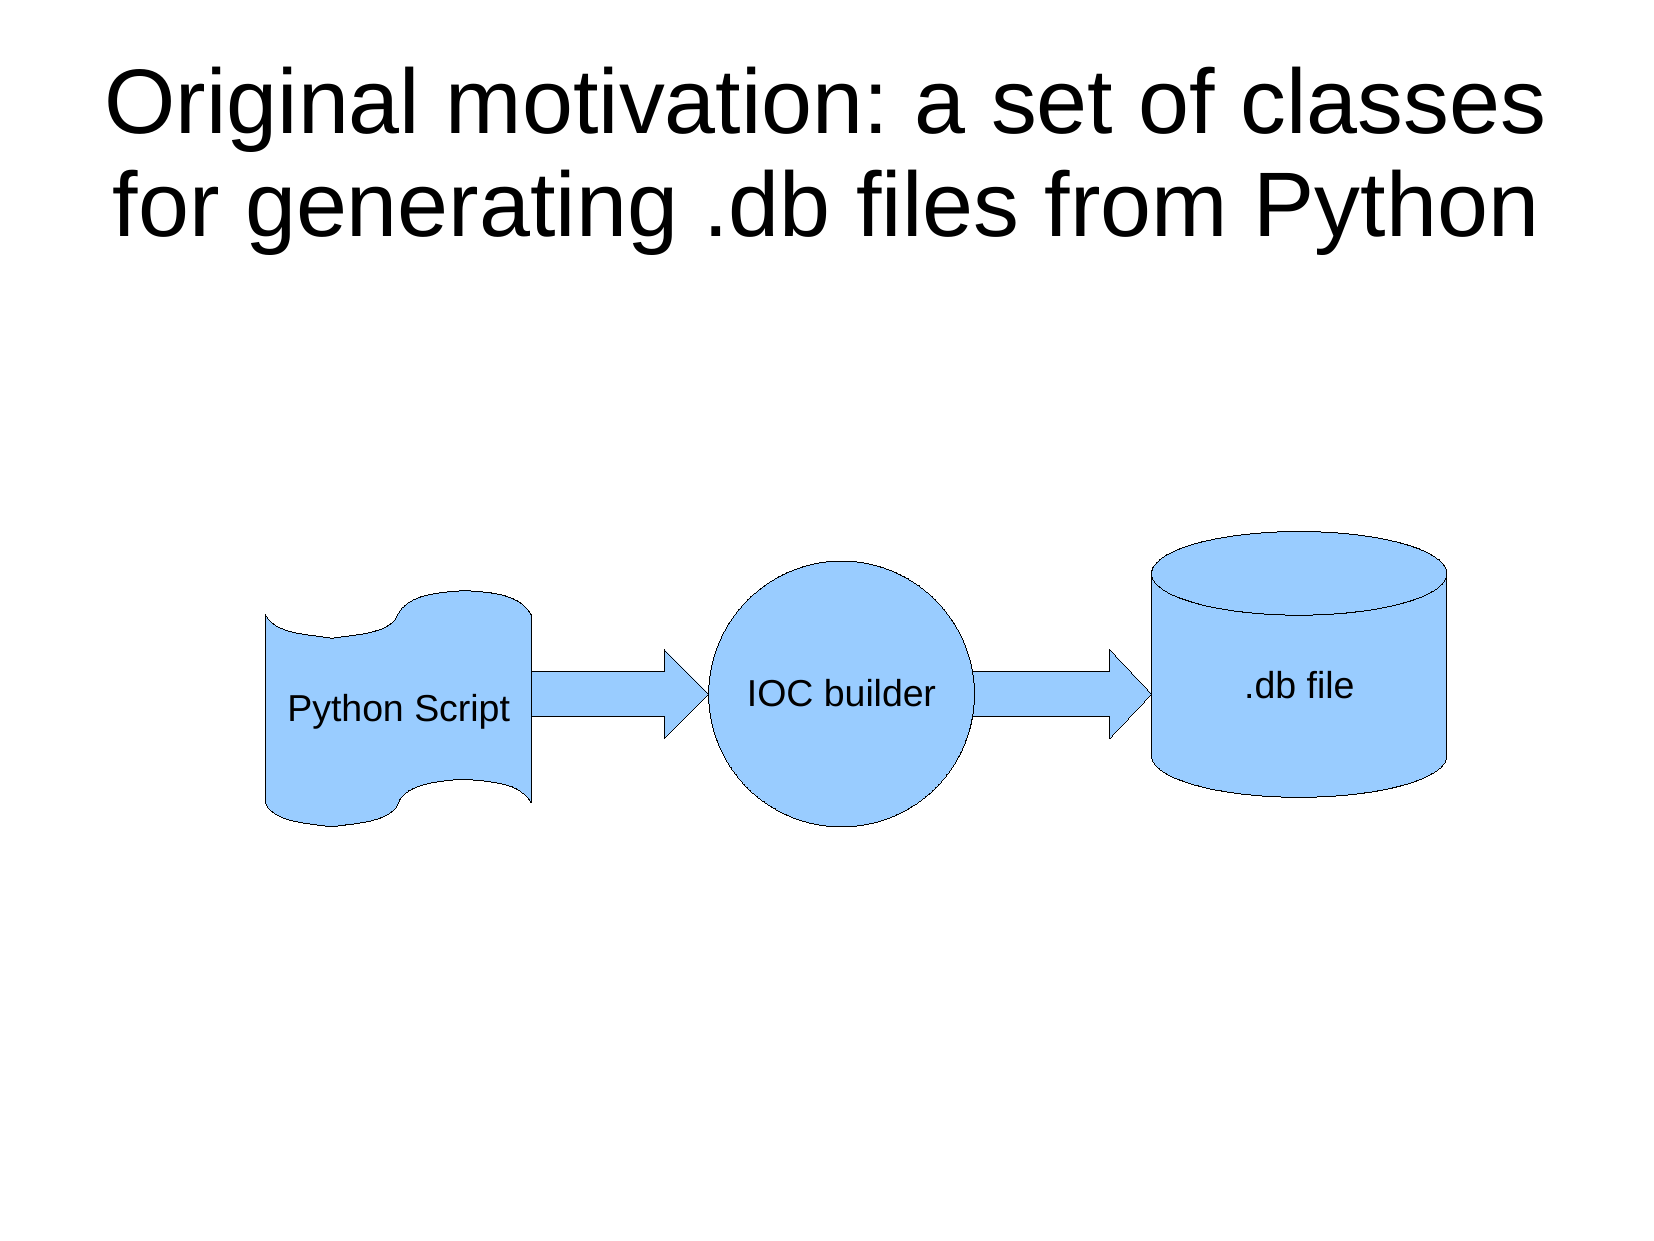

# Original motivation: a set of classes for generating .db files from Python
.db file
IOC builder
Python Script